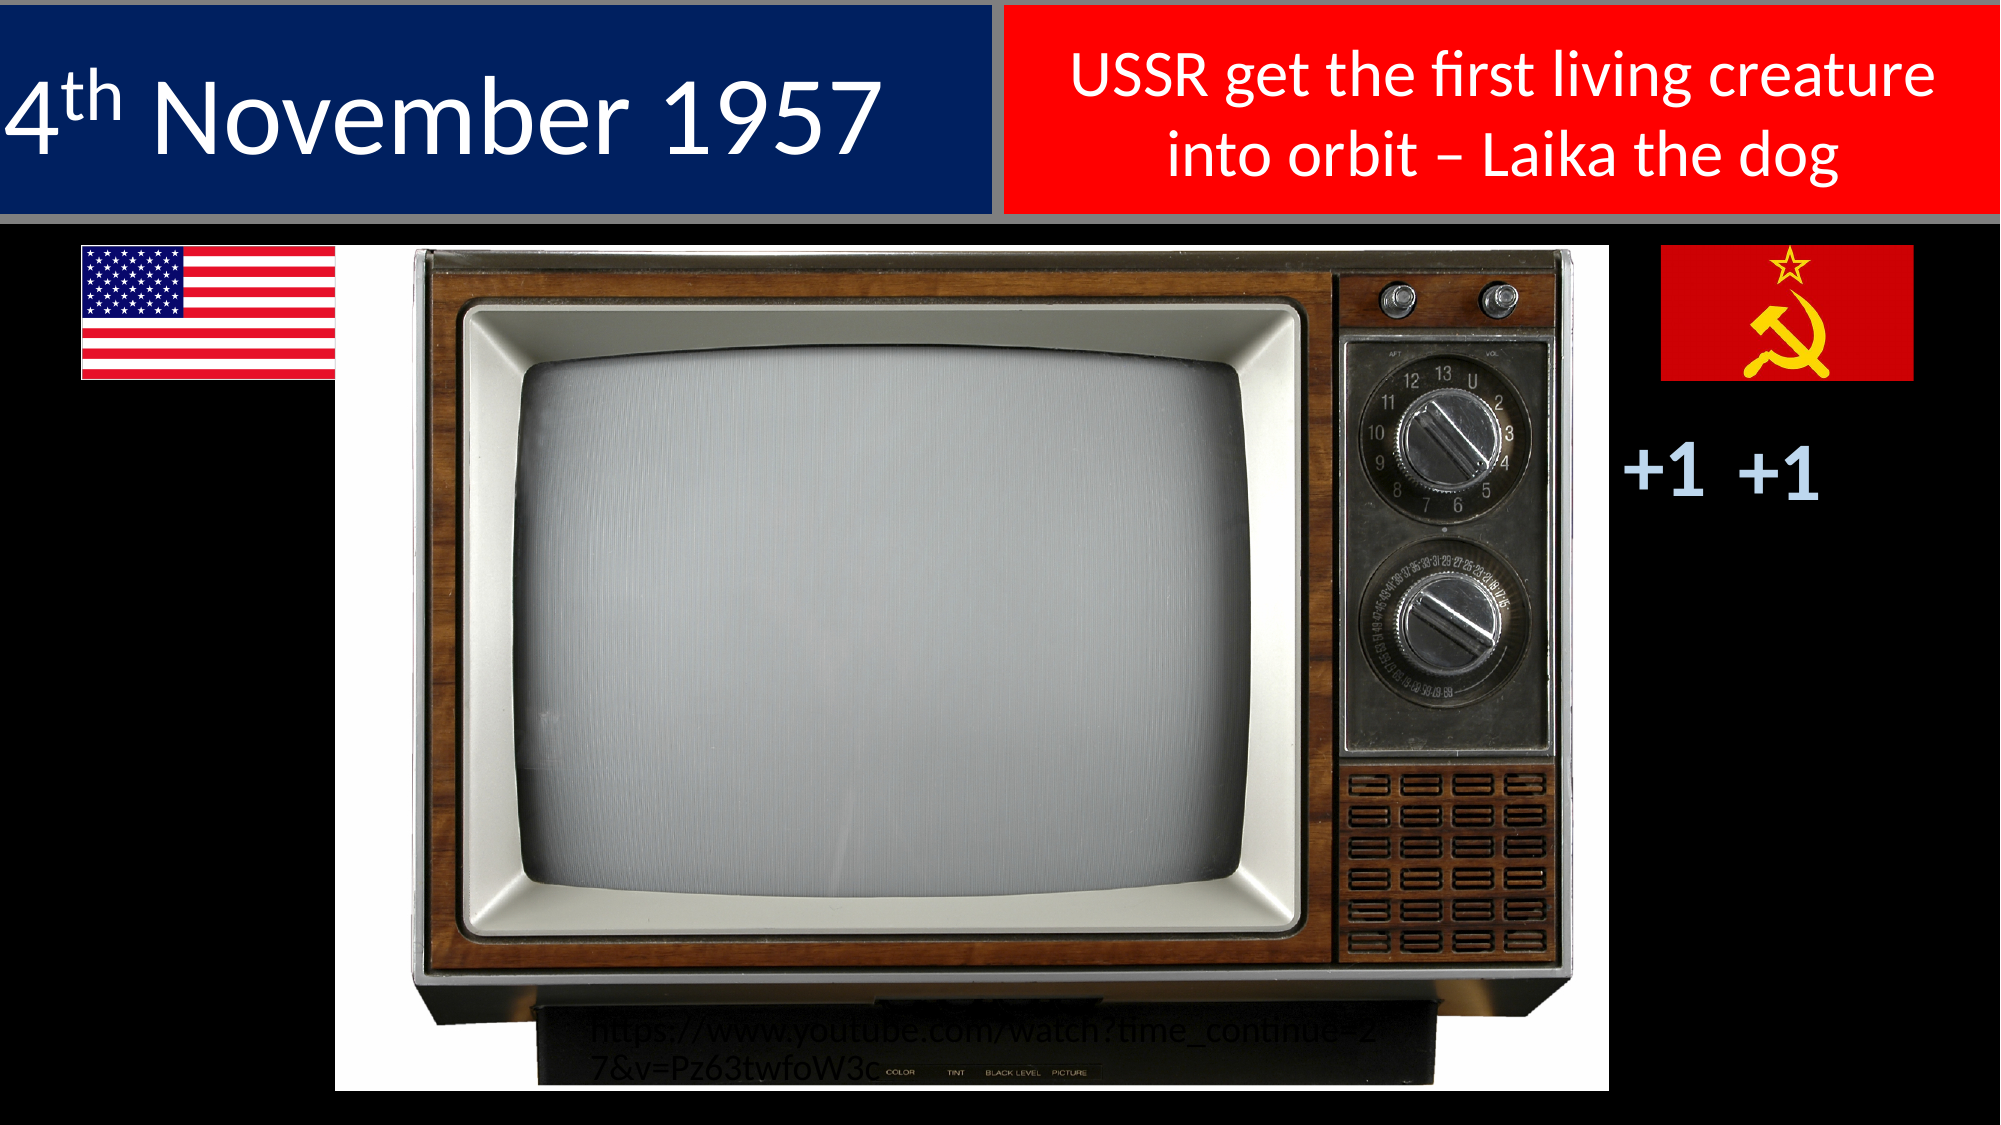

4th November 1957
USSR get the first living creature into orbit – Laika the dog
+1
+1
https://www.youtube.com/watch?time_continue=27&v=Pz63twfoW3c